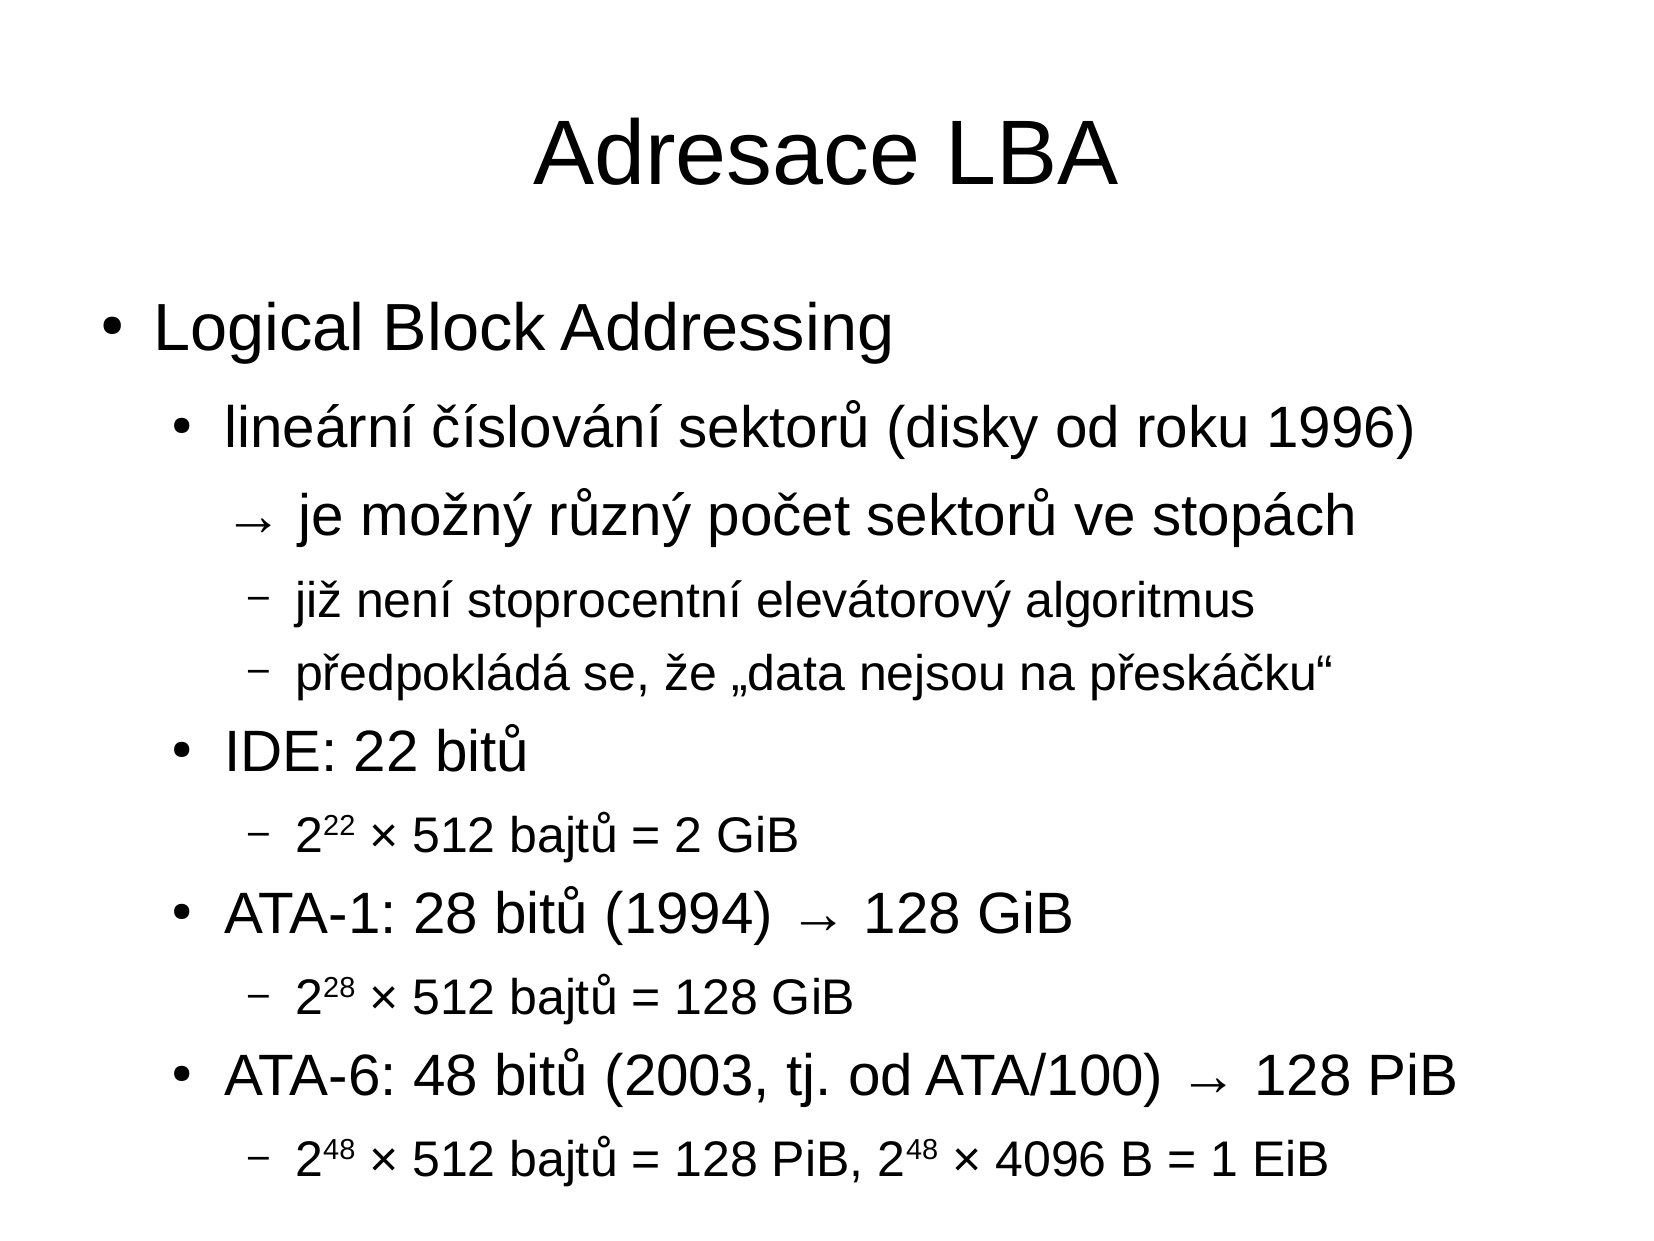

# Adresace LBA
Logical Block Addressing
lineární číslování sektorů (disky od roku 1996)
→ je možný různý počet sektorů ve stopách
již není stoprocentní elevátorový algoritmus
předpokládá se, že „data nejsou na přeskáčku“
IDE: 22 bitů
222 × 512 bajtů = 2 GiB
ATA-1: 28 bitů (1994) → 128 GiB
228 × 512 bajtů = 128 GiB
ATA-6: 48 bitů (2003, tj. od ATA/100) → 128 PiB
248 × 512 bajtů = 128 PiB, 248 × 4096 B = 1 EiB